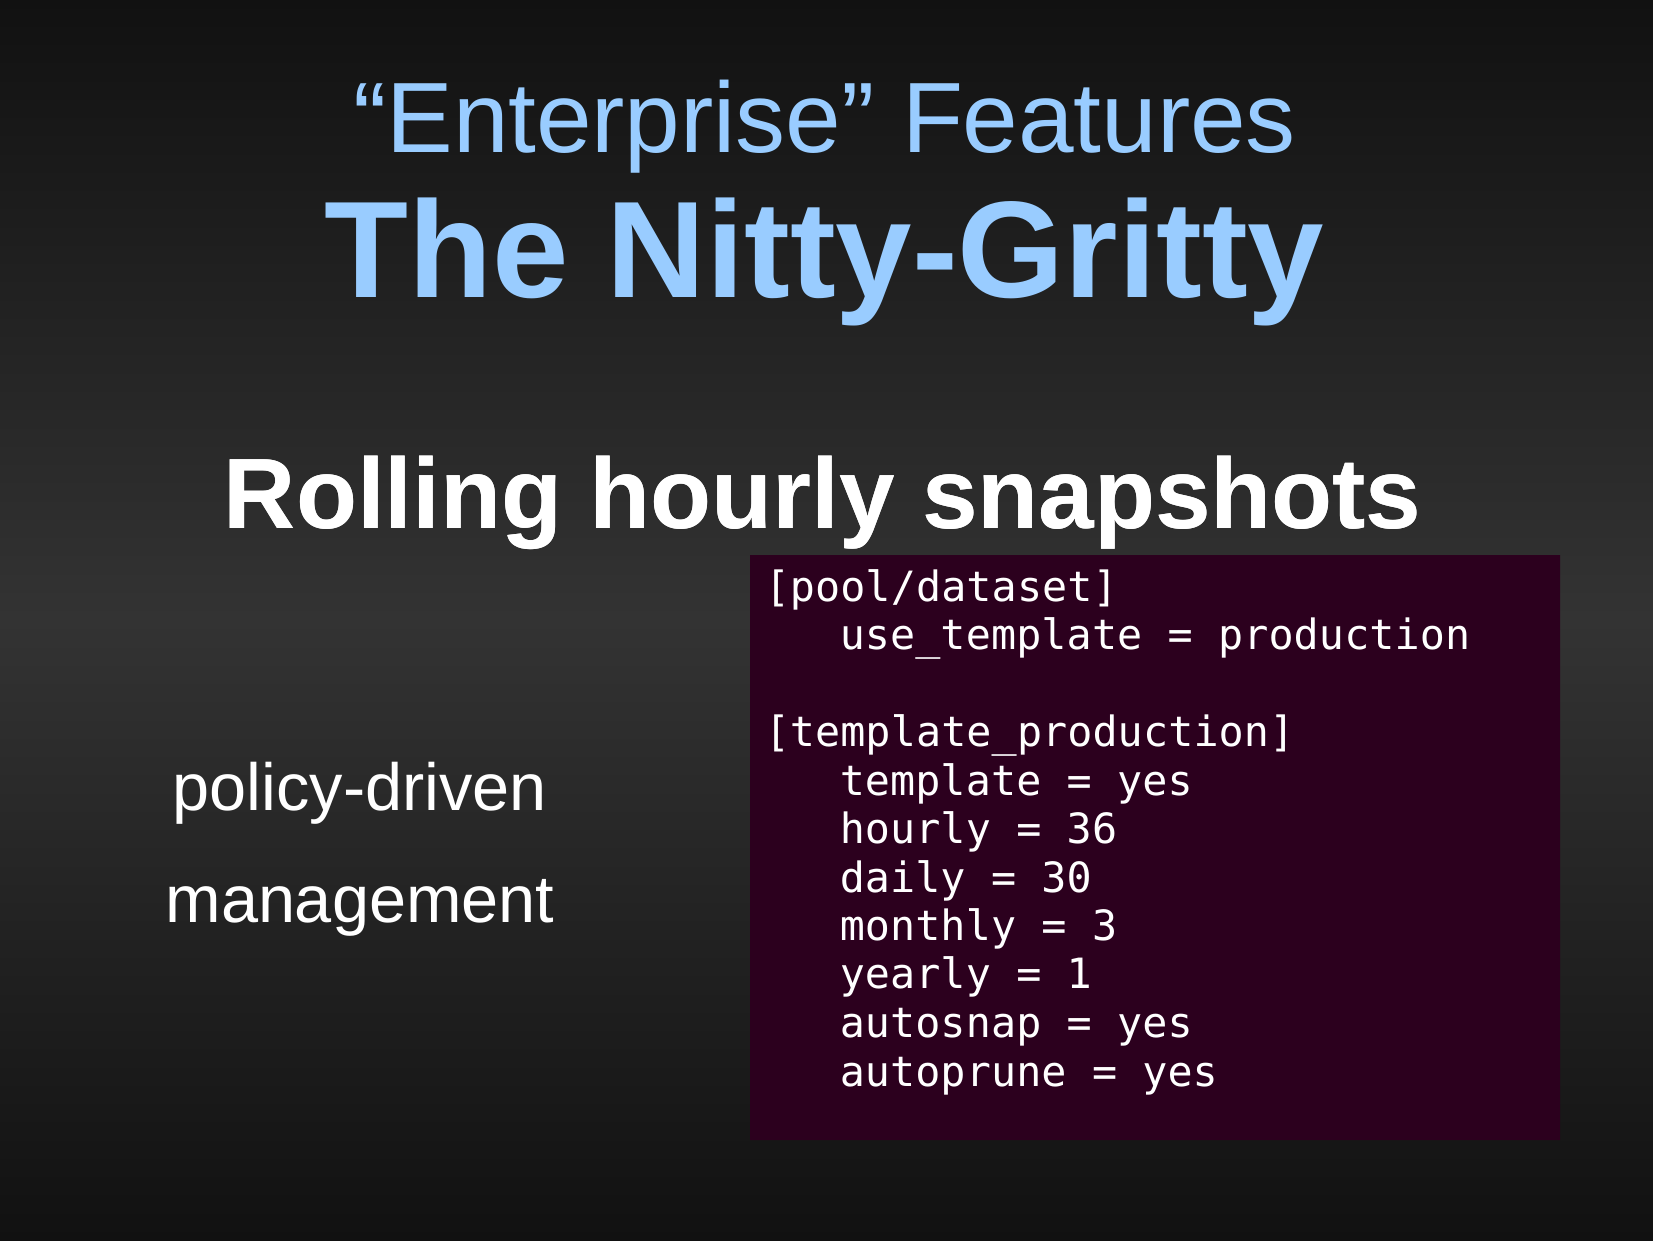

# “Enterprise” Features The Nitty-Gritty
Rolling hourly snapshots
Rolling hourly snapshots
[pool/dataset]
	use_template = production
[template_production]
	template = yes
	hourly = 36
	daily = 30
	monthly = 3
	yearly = 1
	autosnap = yes
	autoprune = yes
policy-driven
management